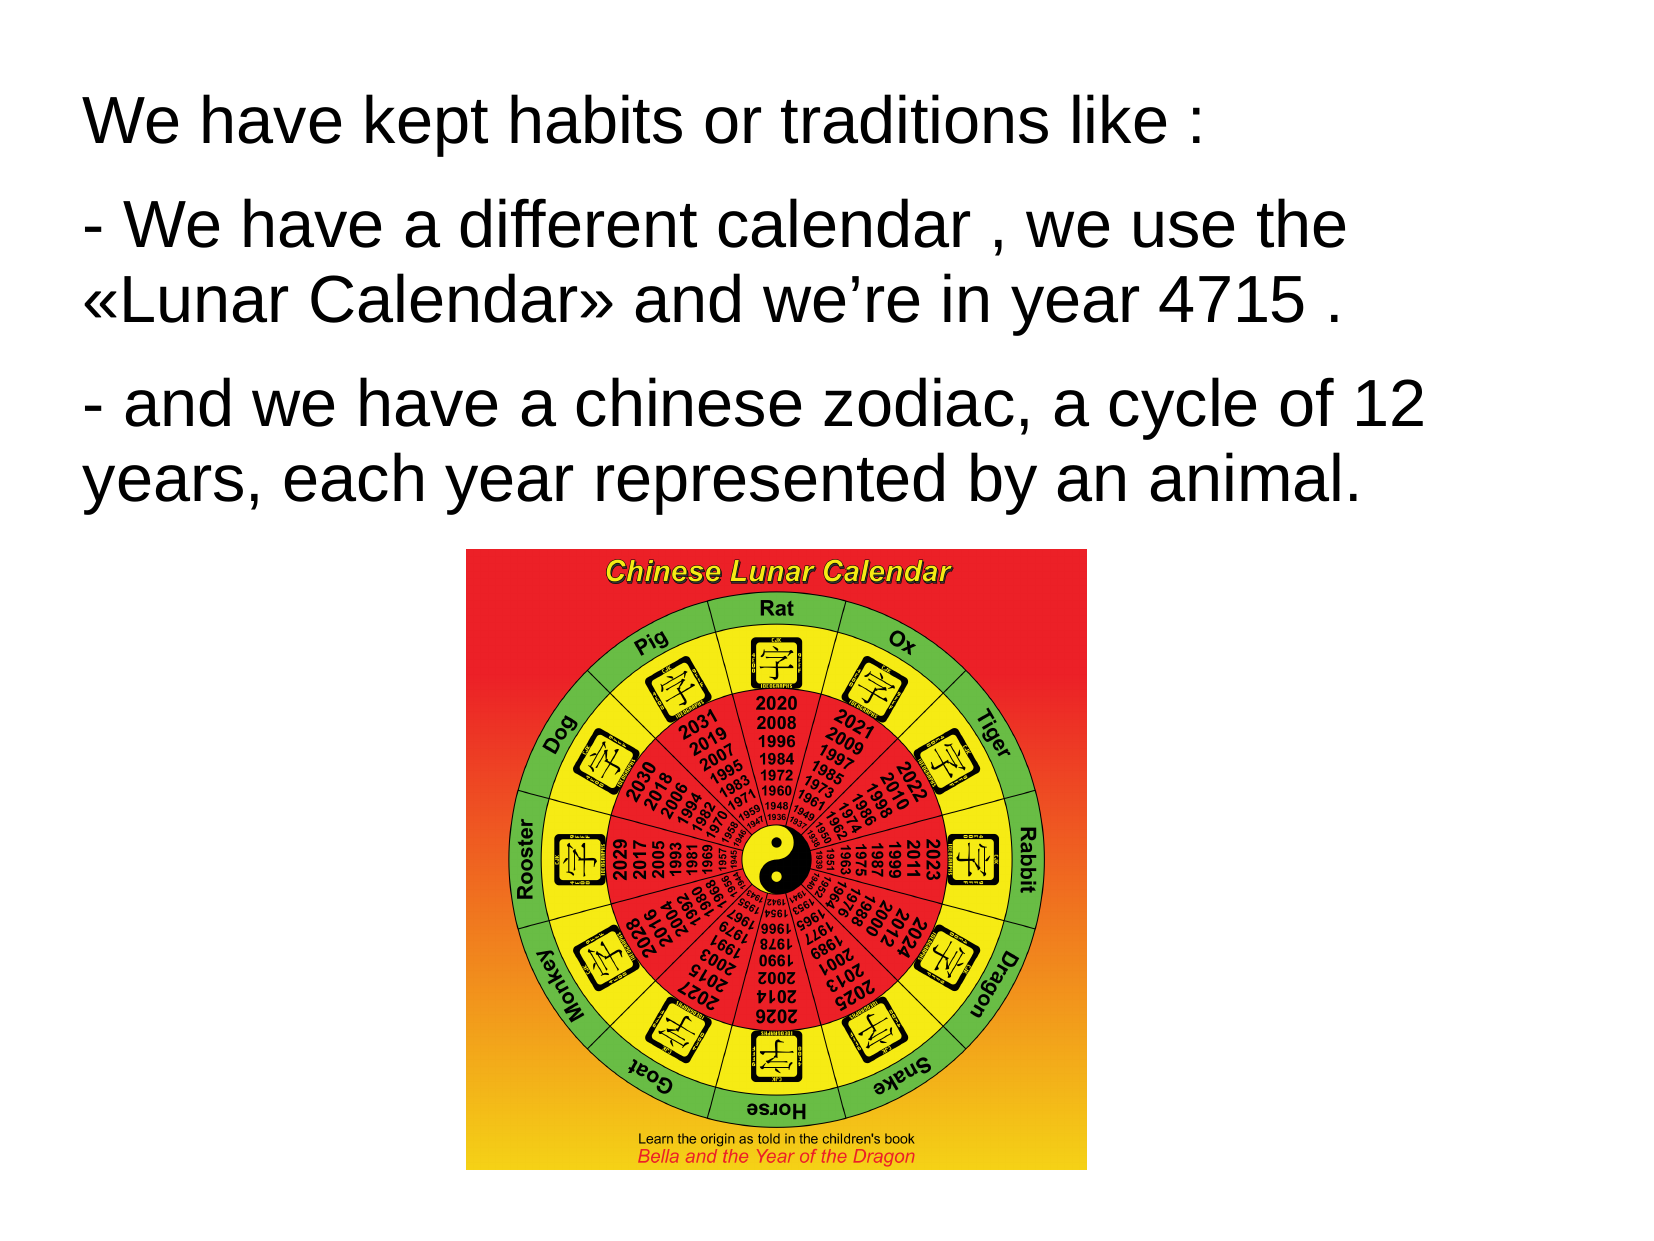

# We have kept habits or traditions like :
- We have a different calendar , we use the «Lunar Calendar» and we’re in year 4715 .
- and we have a chinese zodiac, a cycle of 12 years, each year represented by an animal.